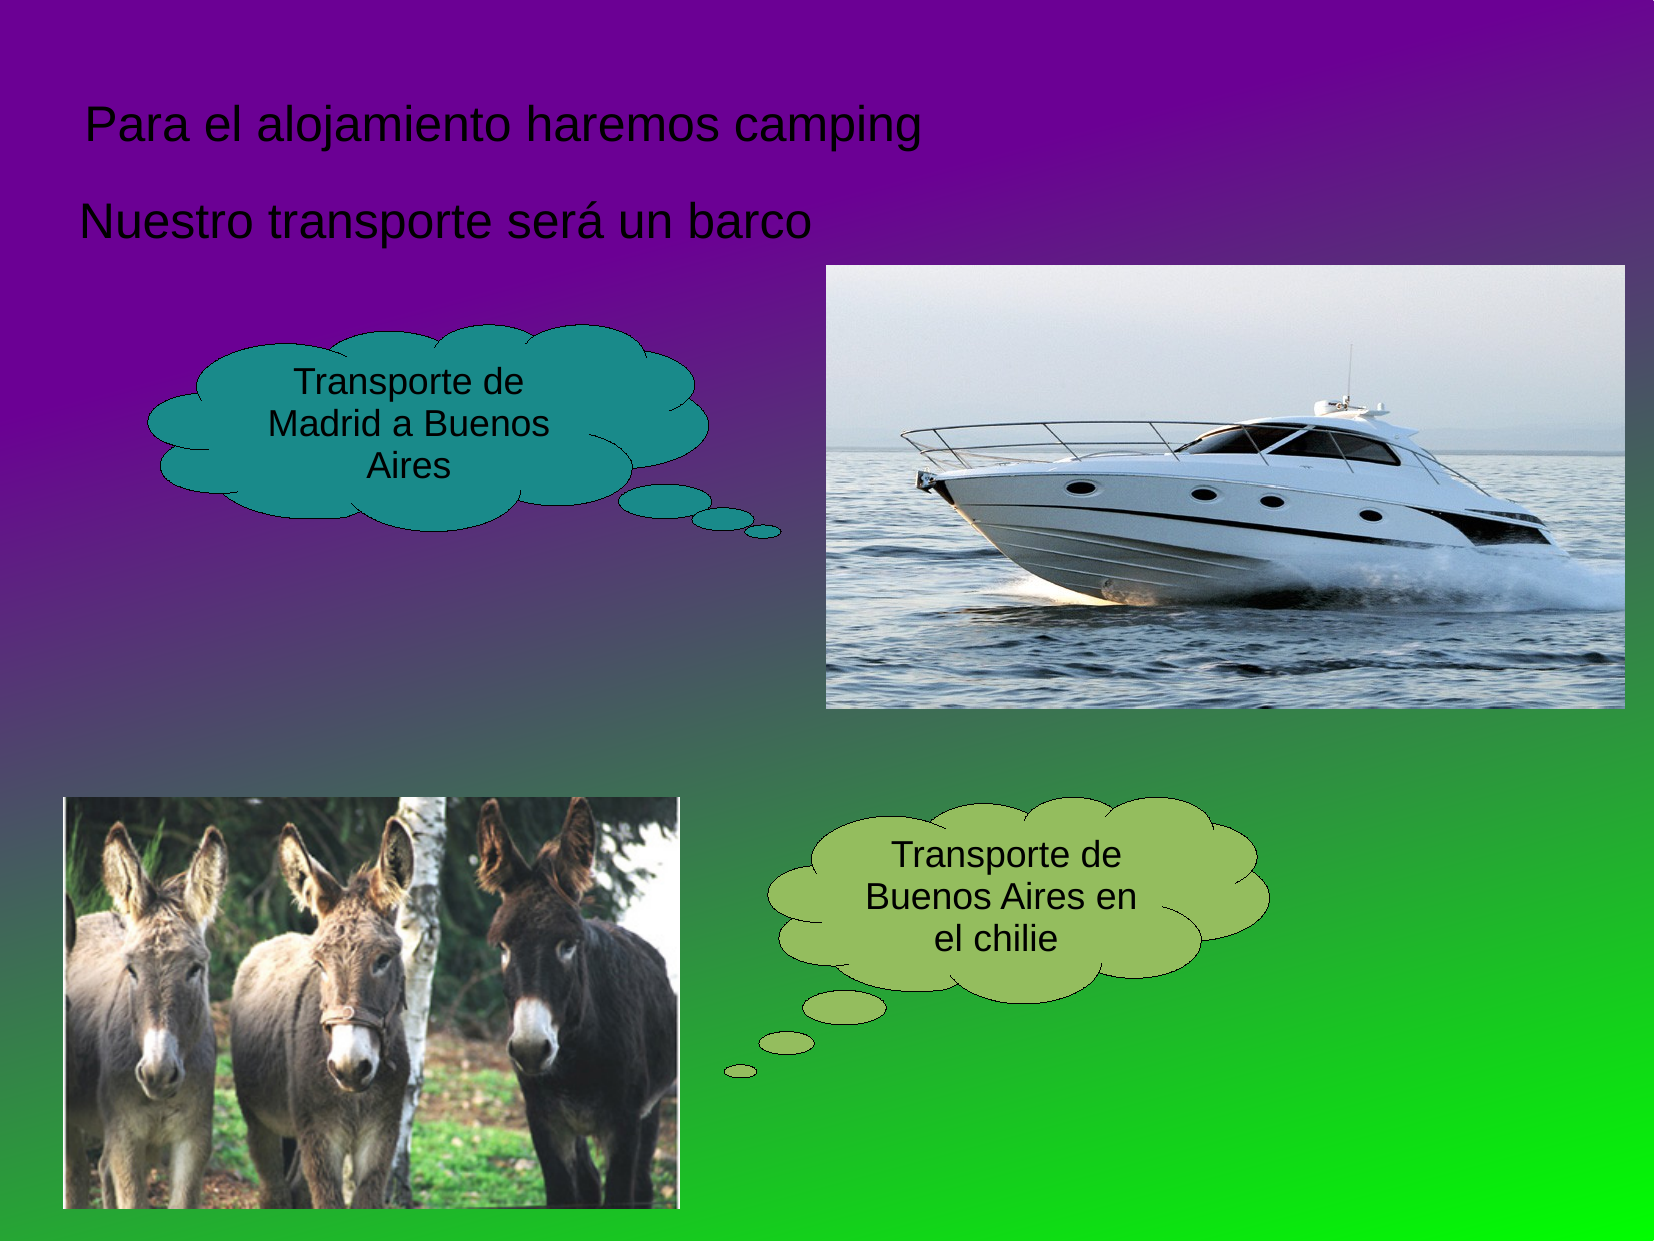

Para el alojamiento haremos camping
Nuestro transporte será un barco
Transporte de Madrid a Buenos Aires
 Transporte de Buenos Aires en el chilie